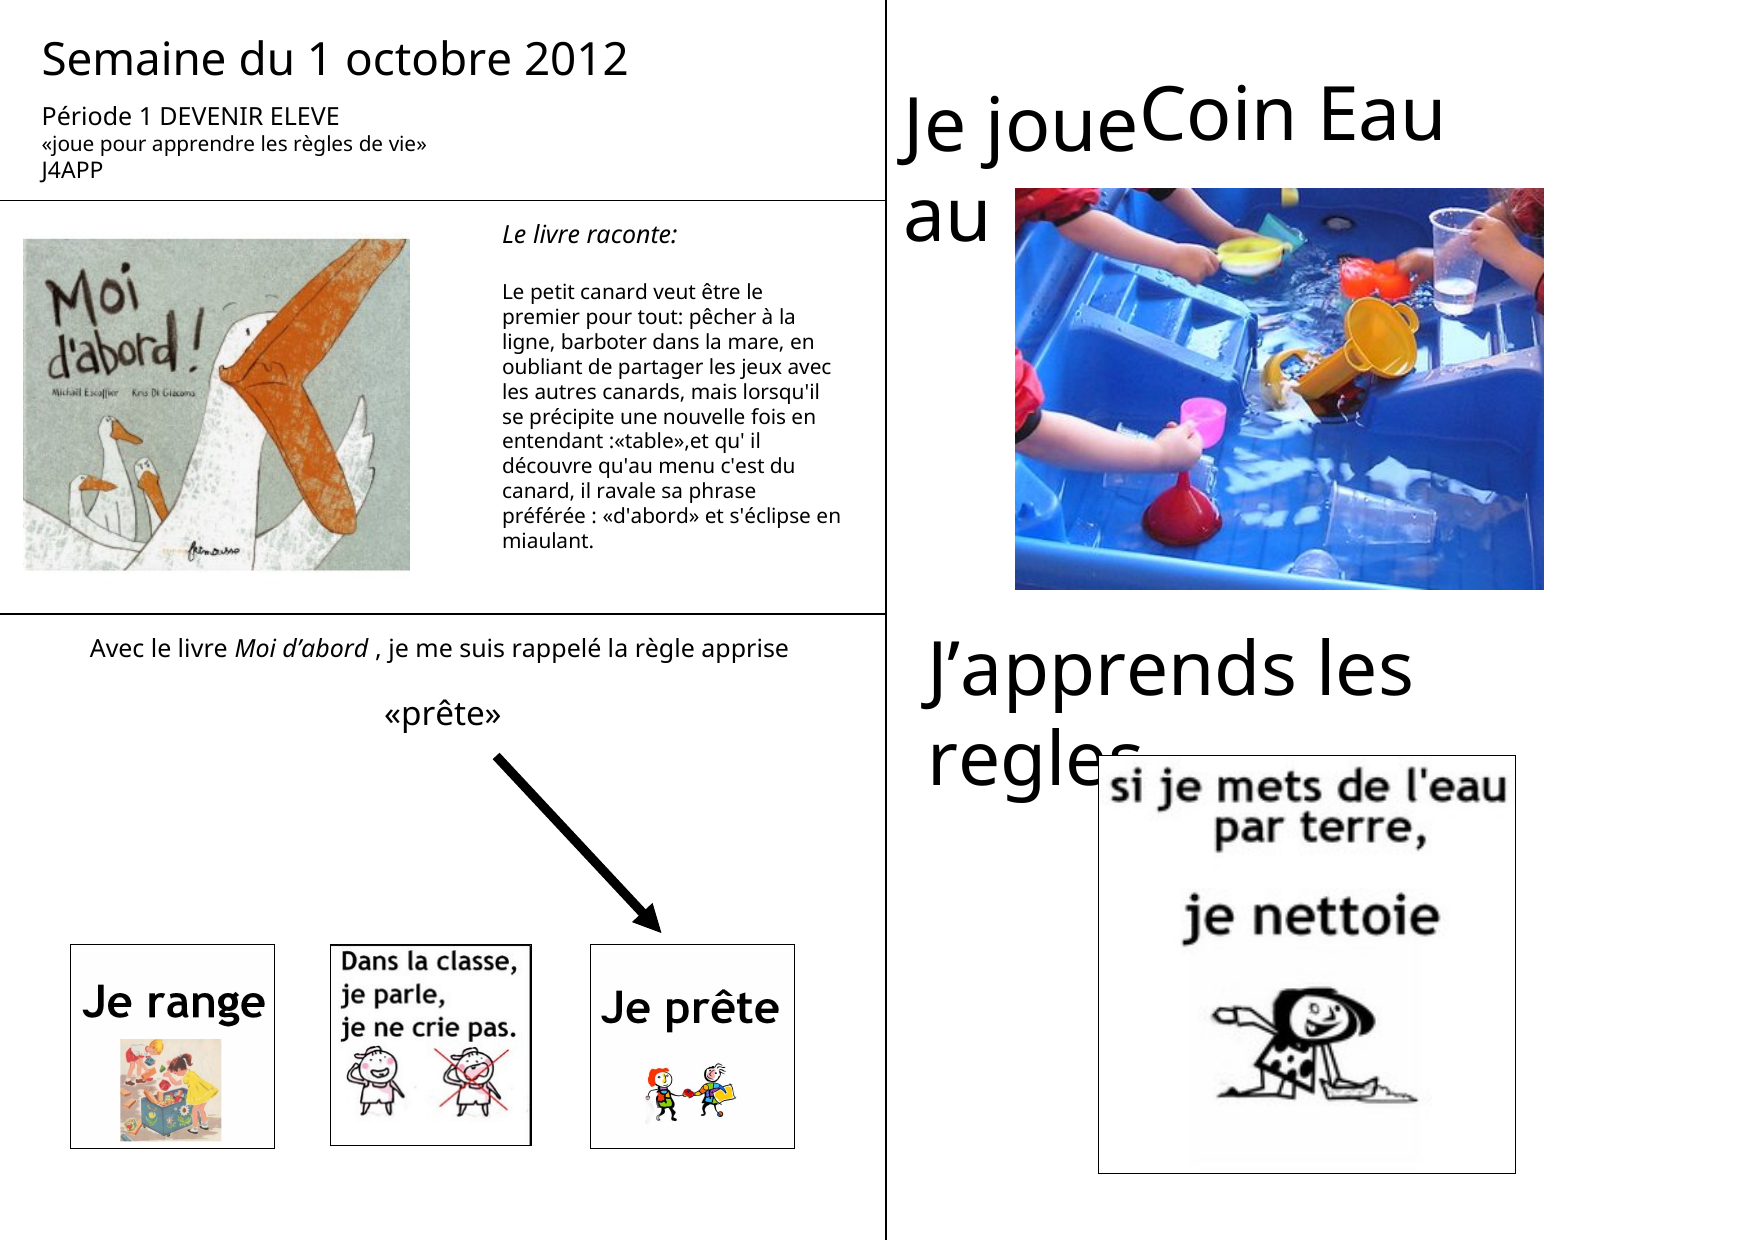

Semaine du 1 octobre 2012
Coin Eau
Je joue au
Période 1 DEVENIR ELEVE
«joue pour apprendre les règles de vie»
J4APP
Le livre raconte:
Le petit canard veut être le premier pour tout: pêcher à la ligne, barboter dans la mare, en oubliant de partager les jeux avec les autres canards, mais lorsqu'il se précipite une nouvelle fois en entendant :«table»,et qu' il découvre qu'au menu c'est du canard, il ravale sa phrase préférée : «d'abord» et s'éclipse en miaulant.
J’apprends les regles
Avec le livre Moi d’abord , je me suis rappelé la règle apprise
«prête»